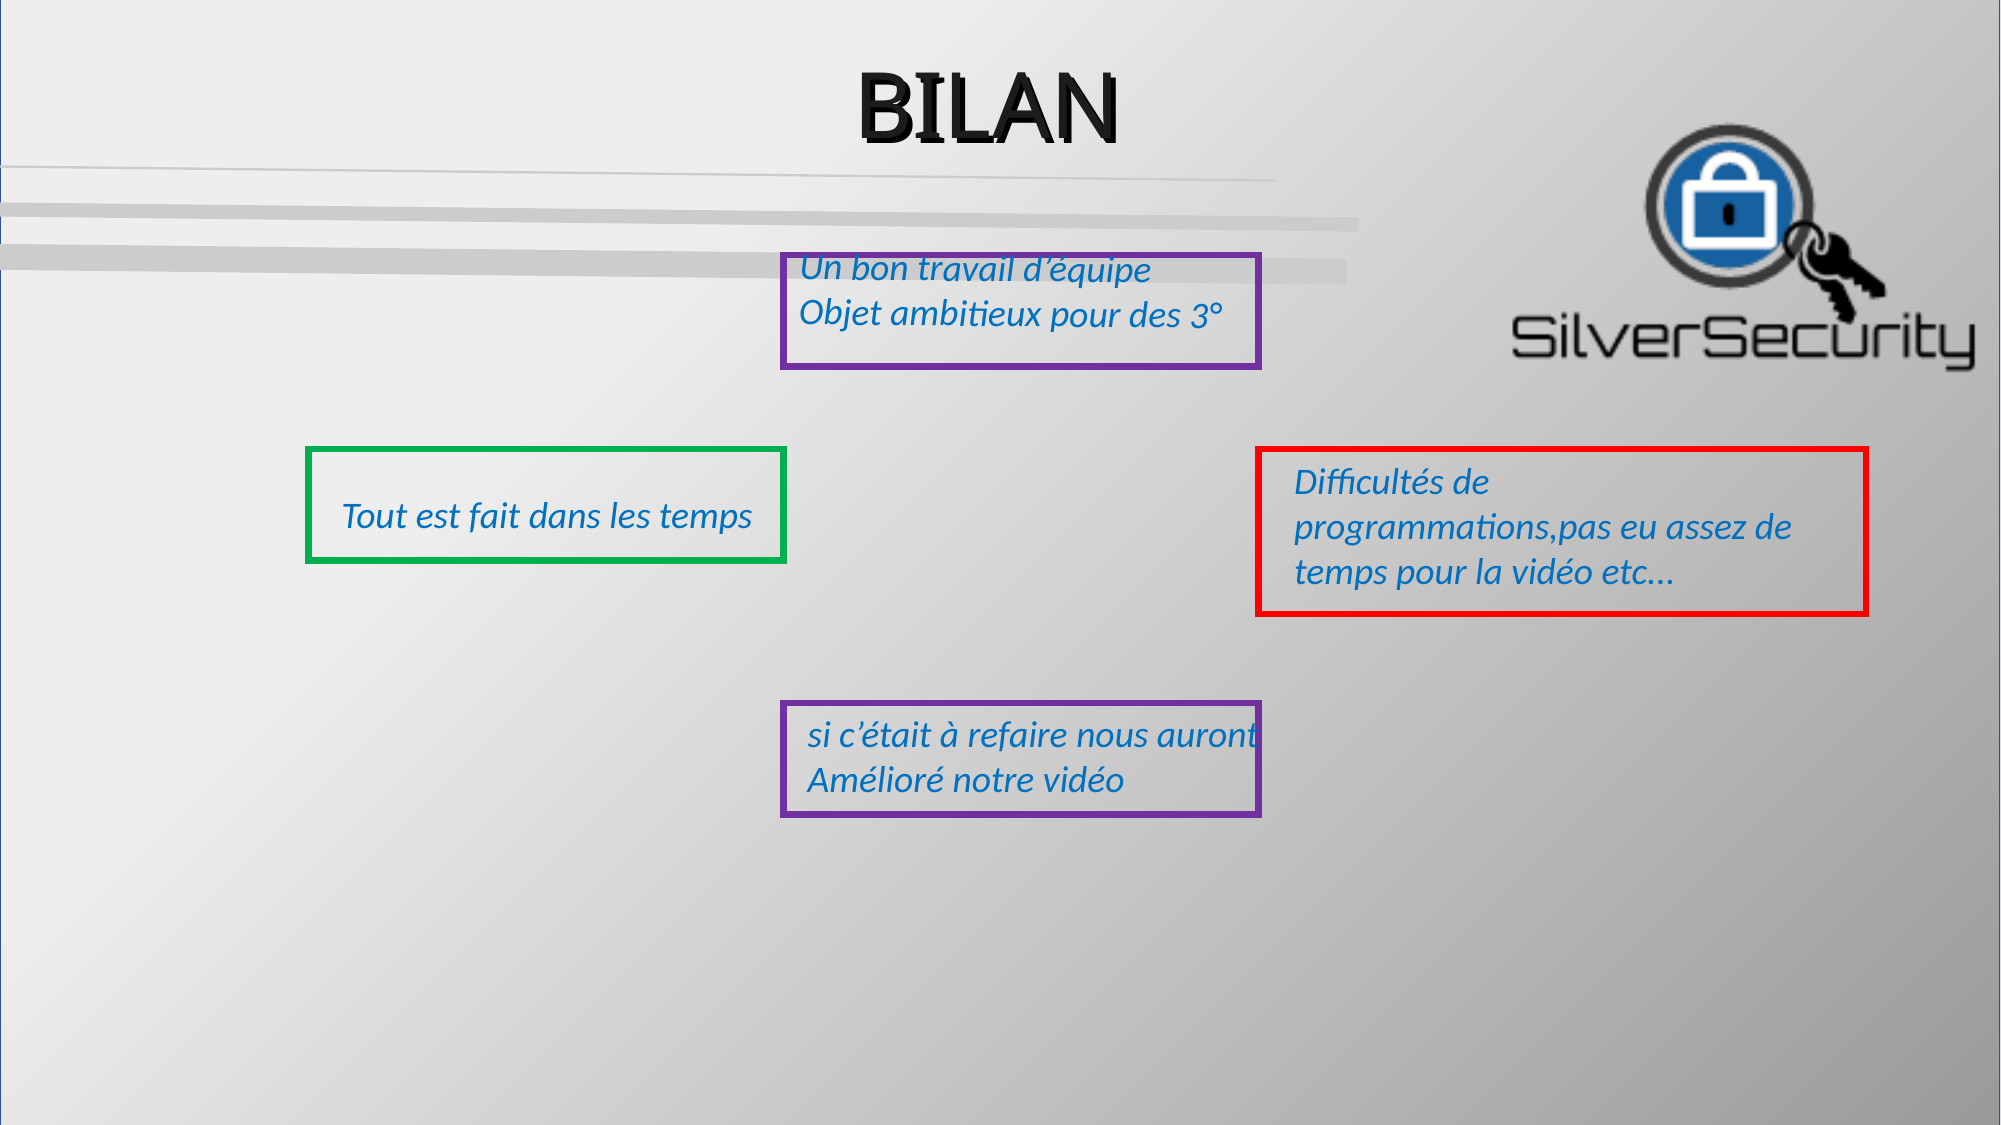

BILAN
Un bon travail d’équipe
Objet ambitieux pour des 3°
Difficultés de programmations,pas eu assez de temps pour la vidéo etc...
Tout est fait dans les temps
si c’était à refaire nous auront
Amélioré notre vidéo